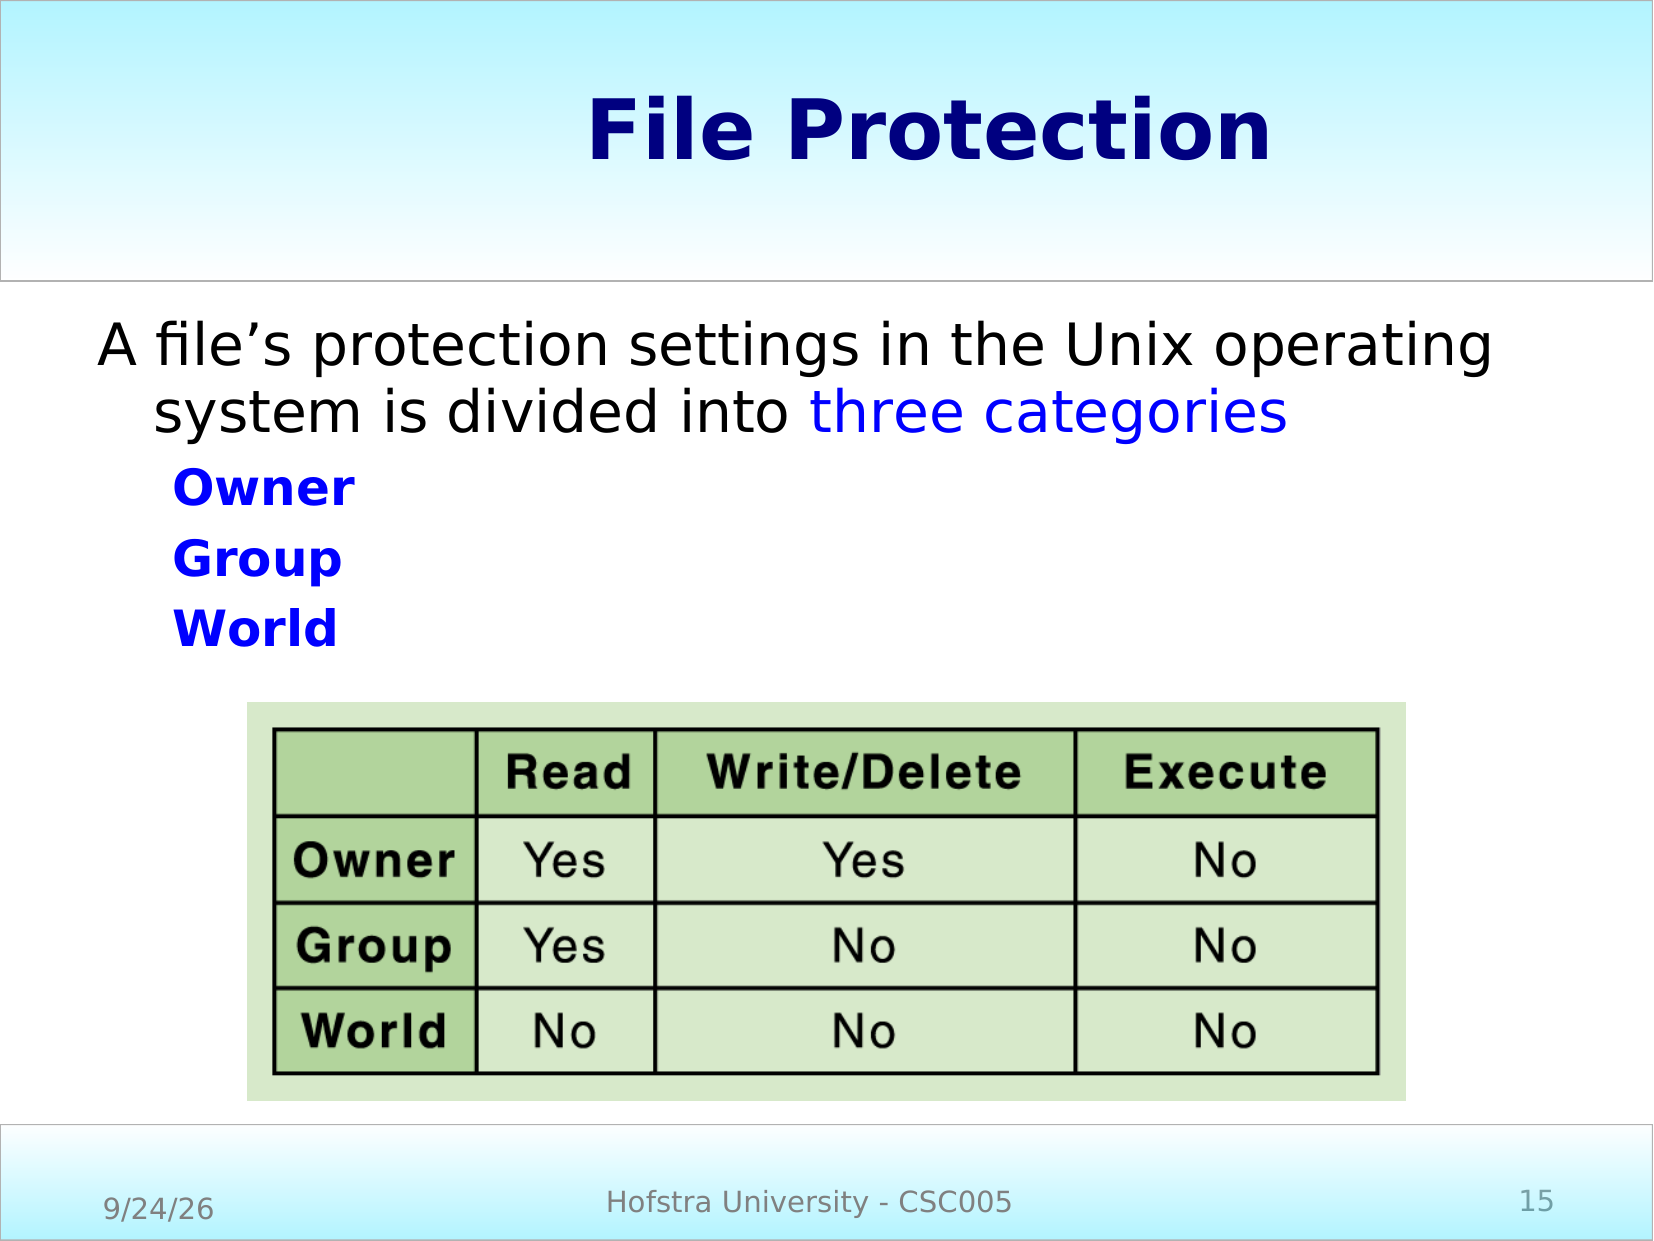

# File Protection
A file’s protection settings in the Unix operating system is divided into three categories
Owner
Group
World
15
Hofstra University - CSC005